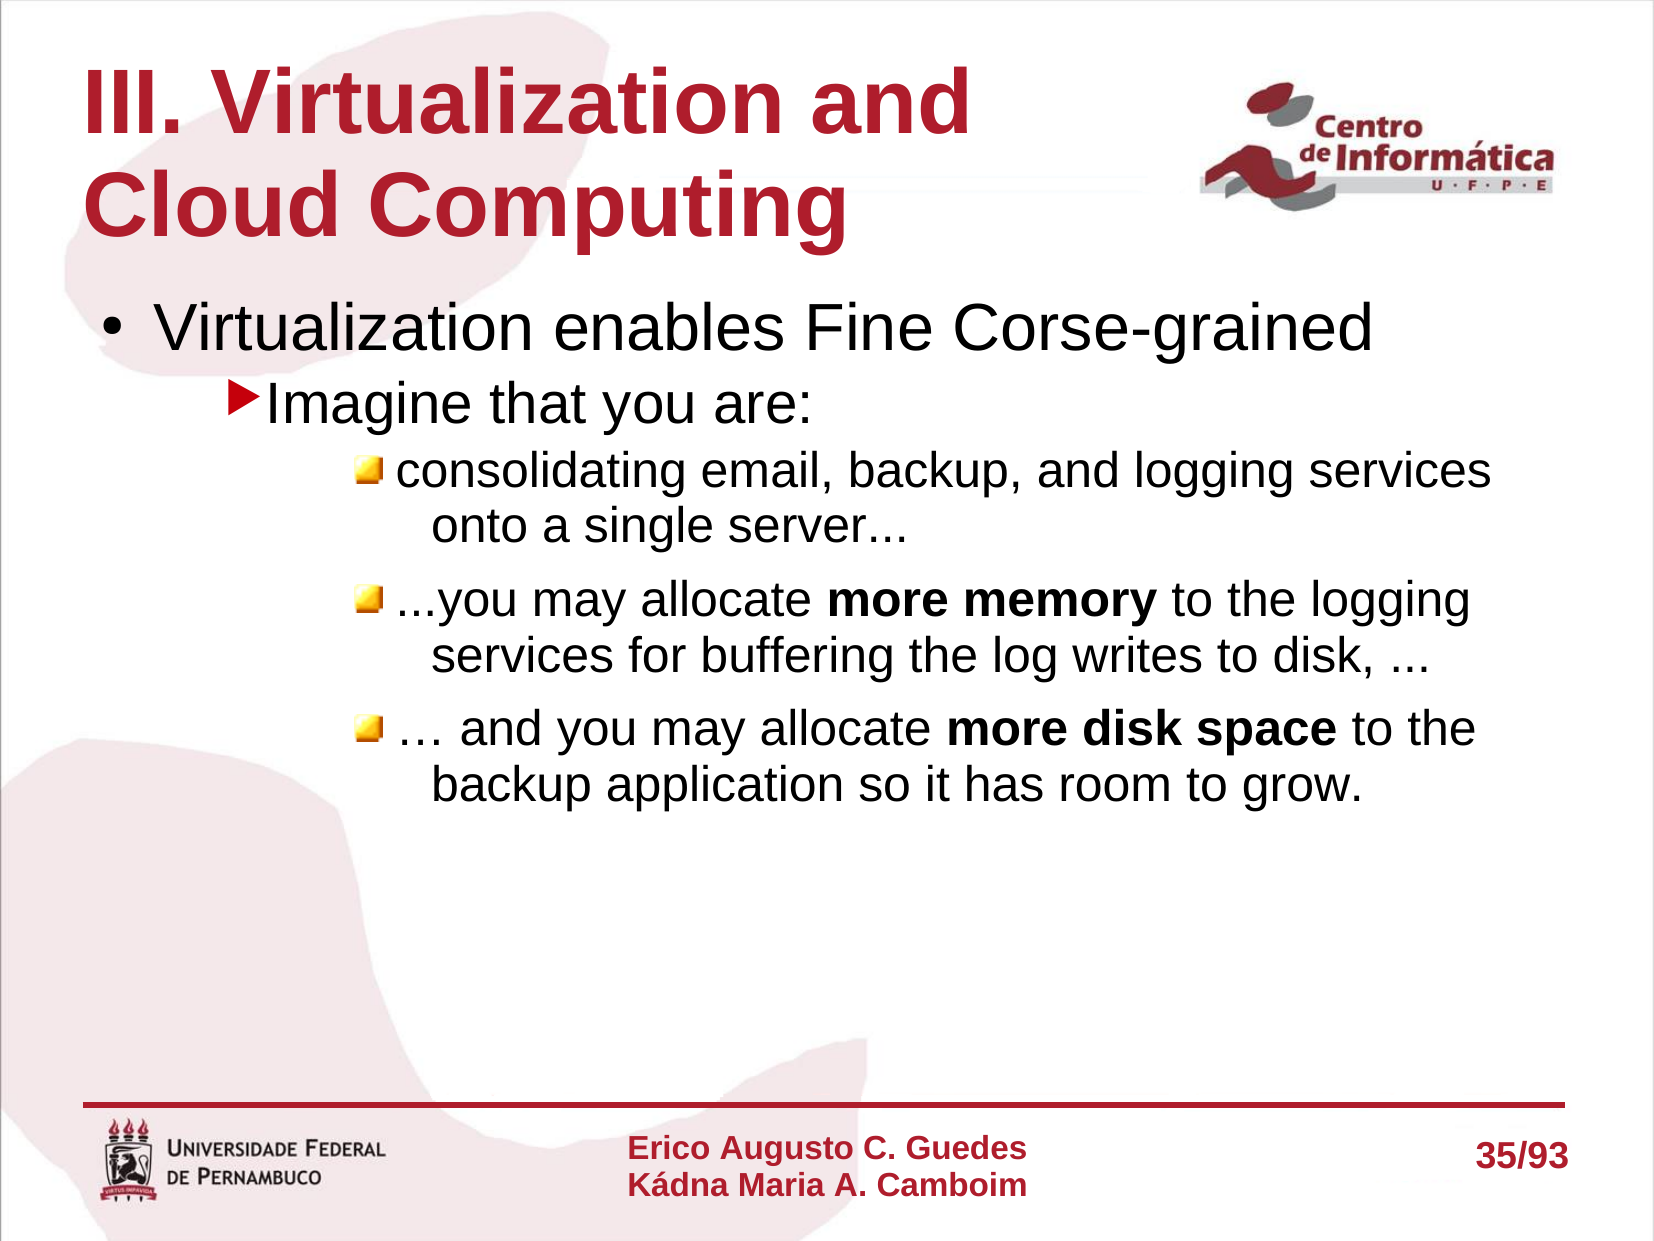

# III. Virtualization and Cloud Computing
Virtualization enables Fine Corse-grained
Imagine that you are:
consolidating email, backup, and logging services onto a single server...
...you may allocate more memory to the logging services for buffering the log writes to disk, ...
… and you may allocate more disk space to the backup application so it has room to grow.